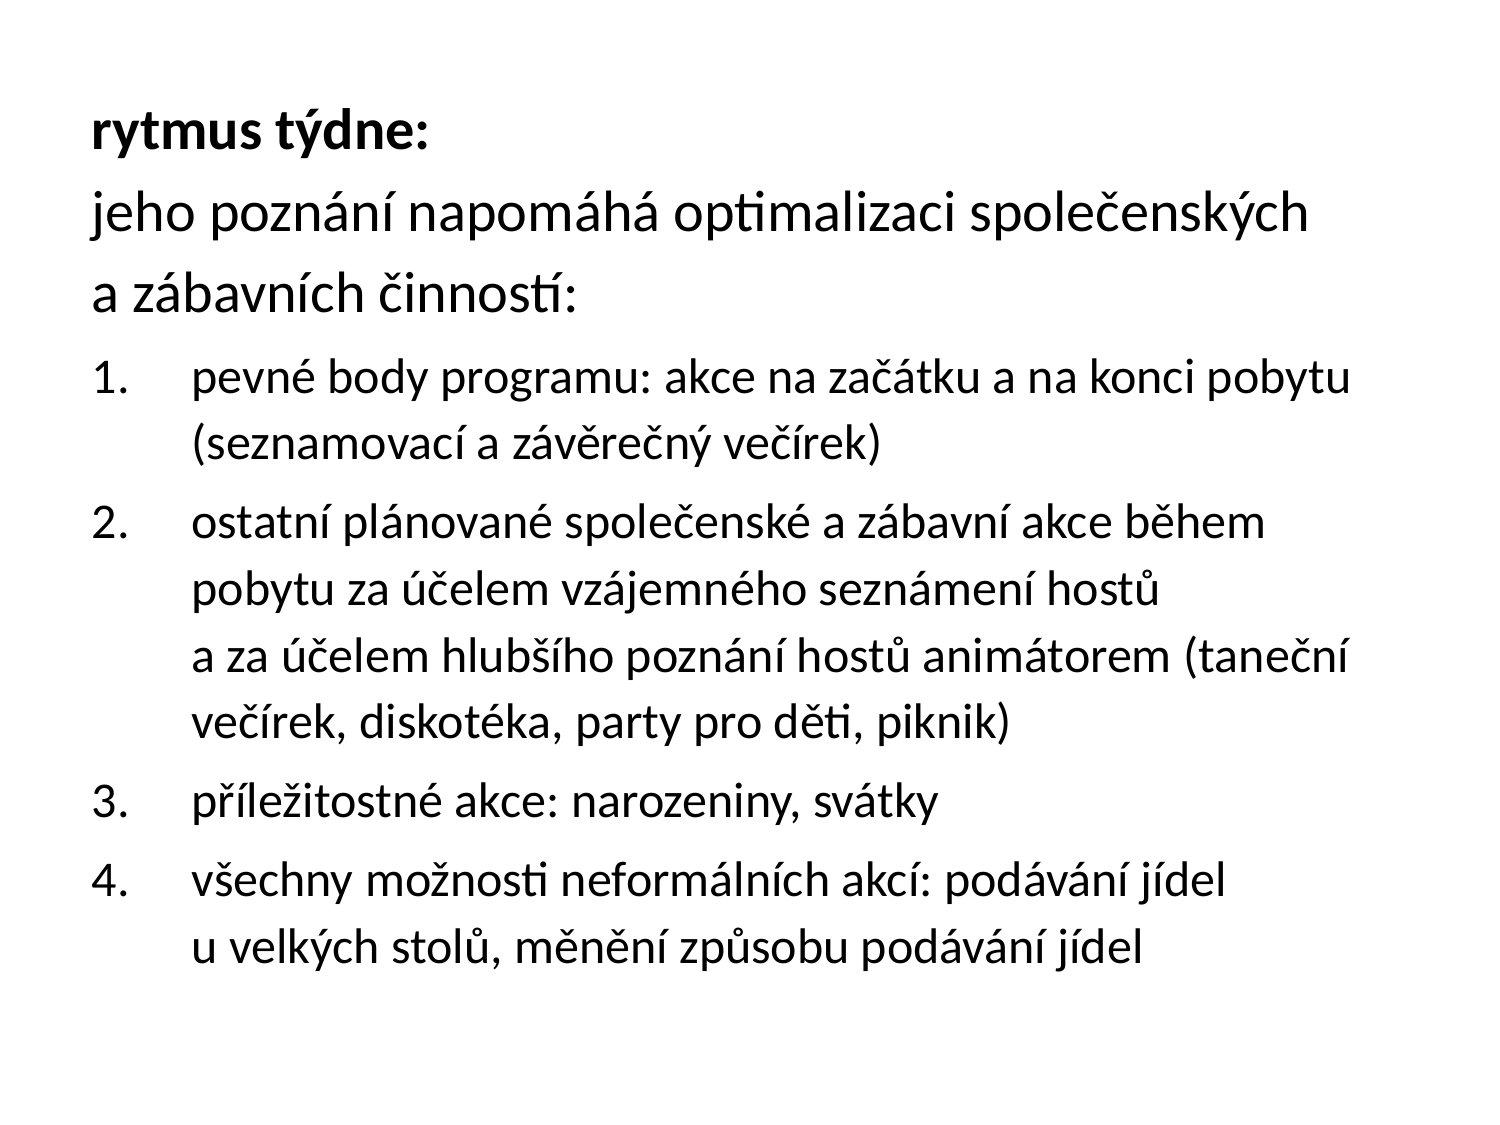

# rytmus týdne:
jeho poznání napomáhá optimalizaci společenských
a zábavních činností:
pevné body programu: akce na začátku a na konci pobytu (seznamovací a závěrečný večírek)
ostatní plánované společenské a zábavní akce během pobytu za účelem vzájemného seznámení hostů
a za účelem hlubšího poznání hostů animátorem (taneční večírek, diskotéka, party pro děti, piknik)
příležitostné akce: narozeniny, svátky
všechny možnosti neformálních akcí: podávání jídel
u velkých stolů, měnění způsobu podávání jídel